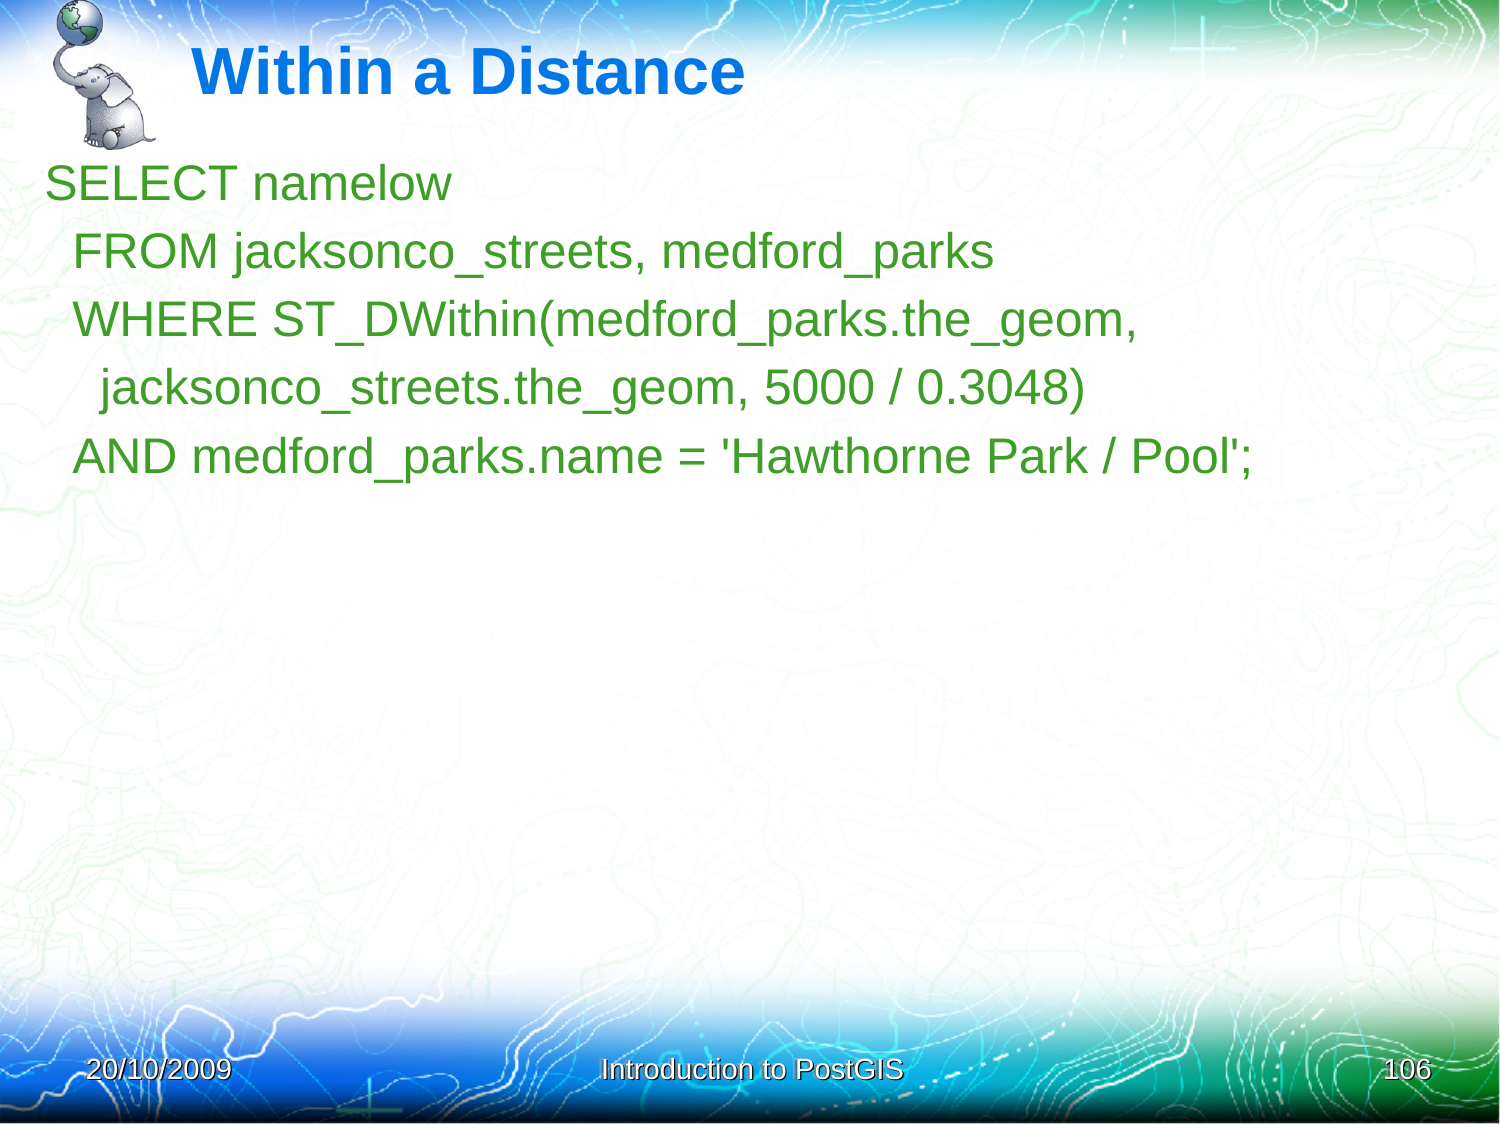

# Within a Distance
SELECT namelow
 FROM jacksonco_streets, medford_parks
 WHERE ST_DWithin(medford_parks.the_geom,
 jacksonco_streets.the_geom, 5000 / 0.3048)
 AND medford_parks.name = 'Hawthorne Park / Pool';
20/10/2009
Introduction to PostGIS
106